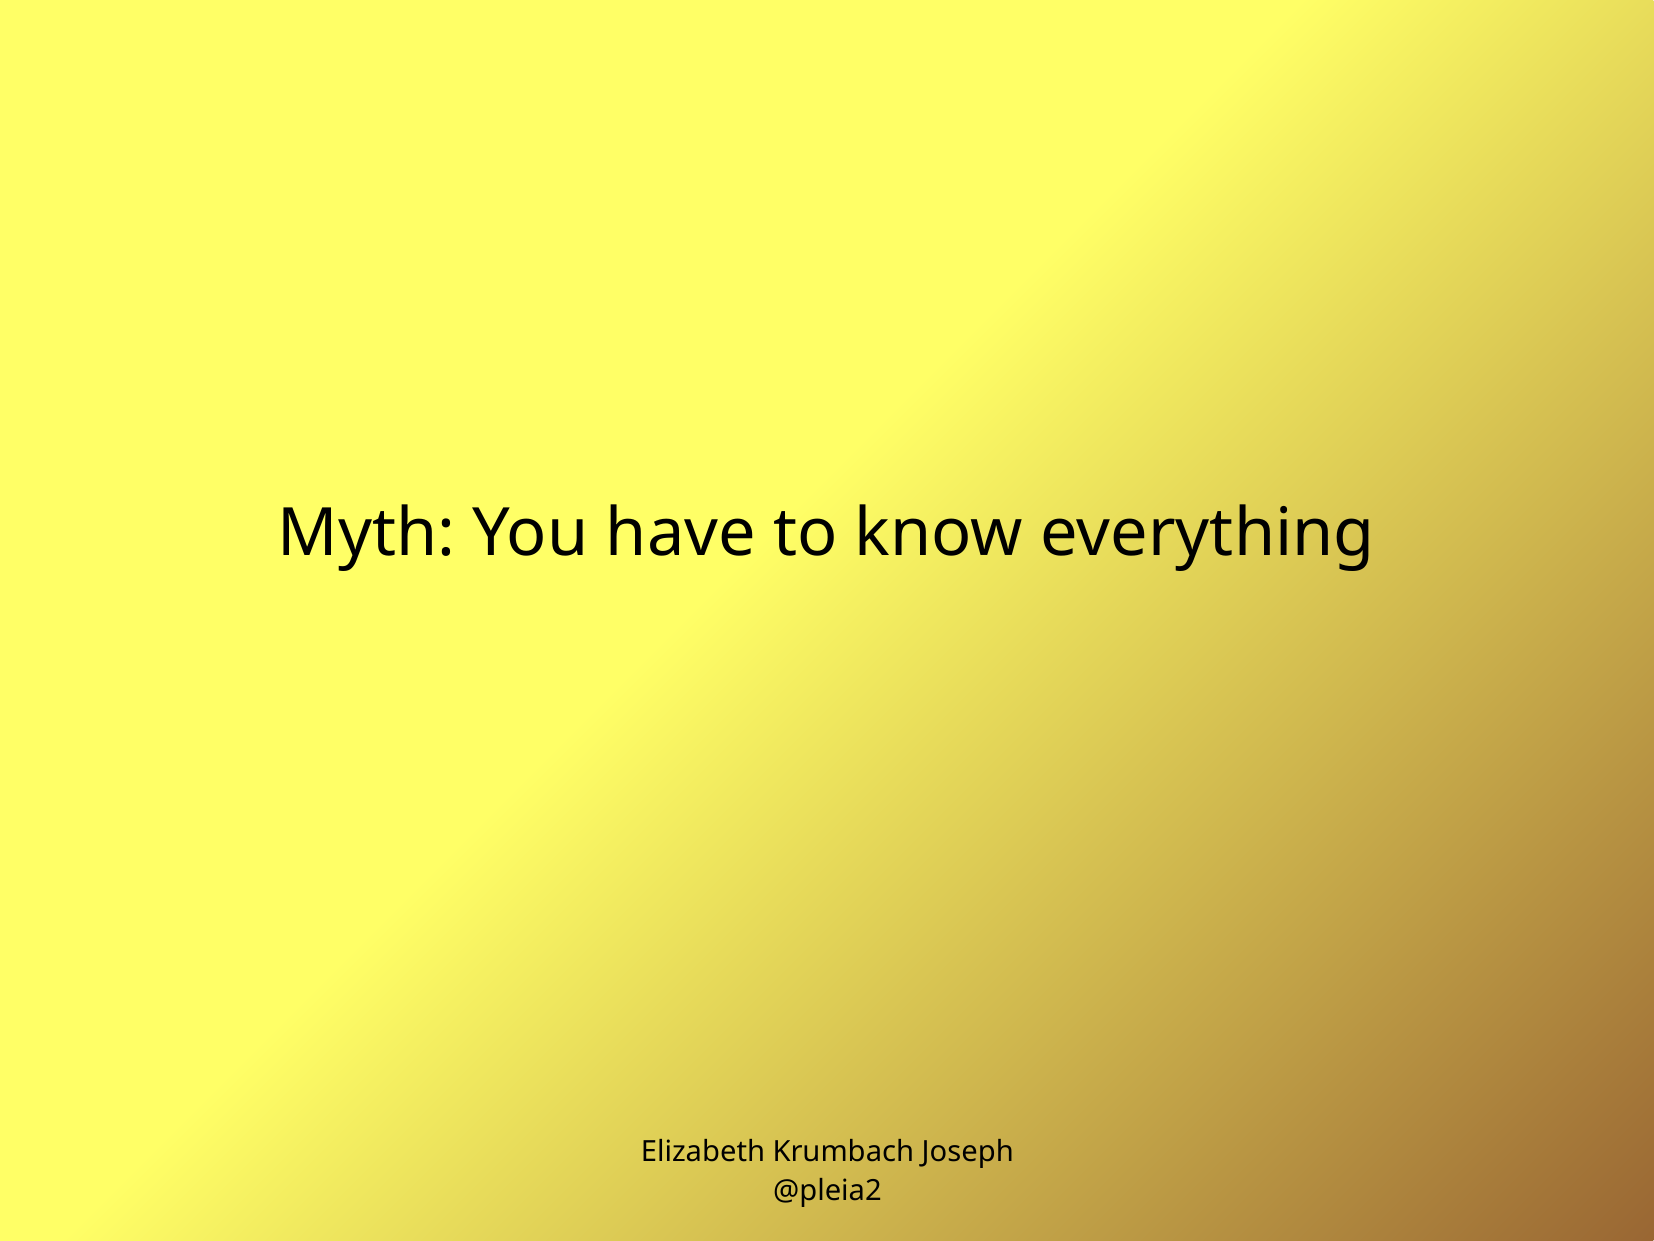

# Myth: You have to know everything